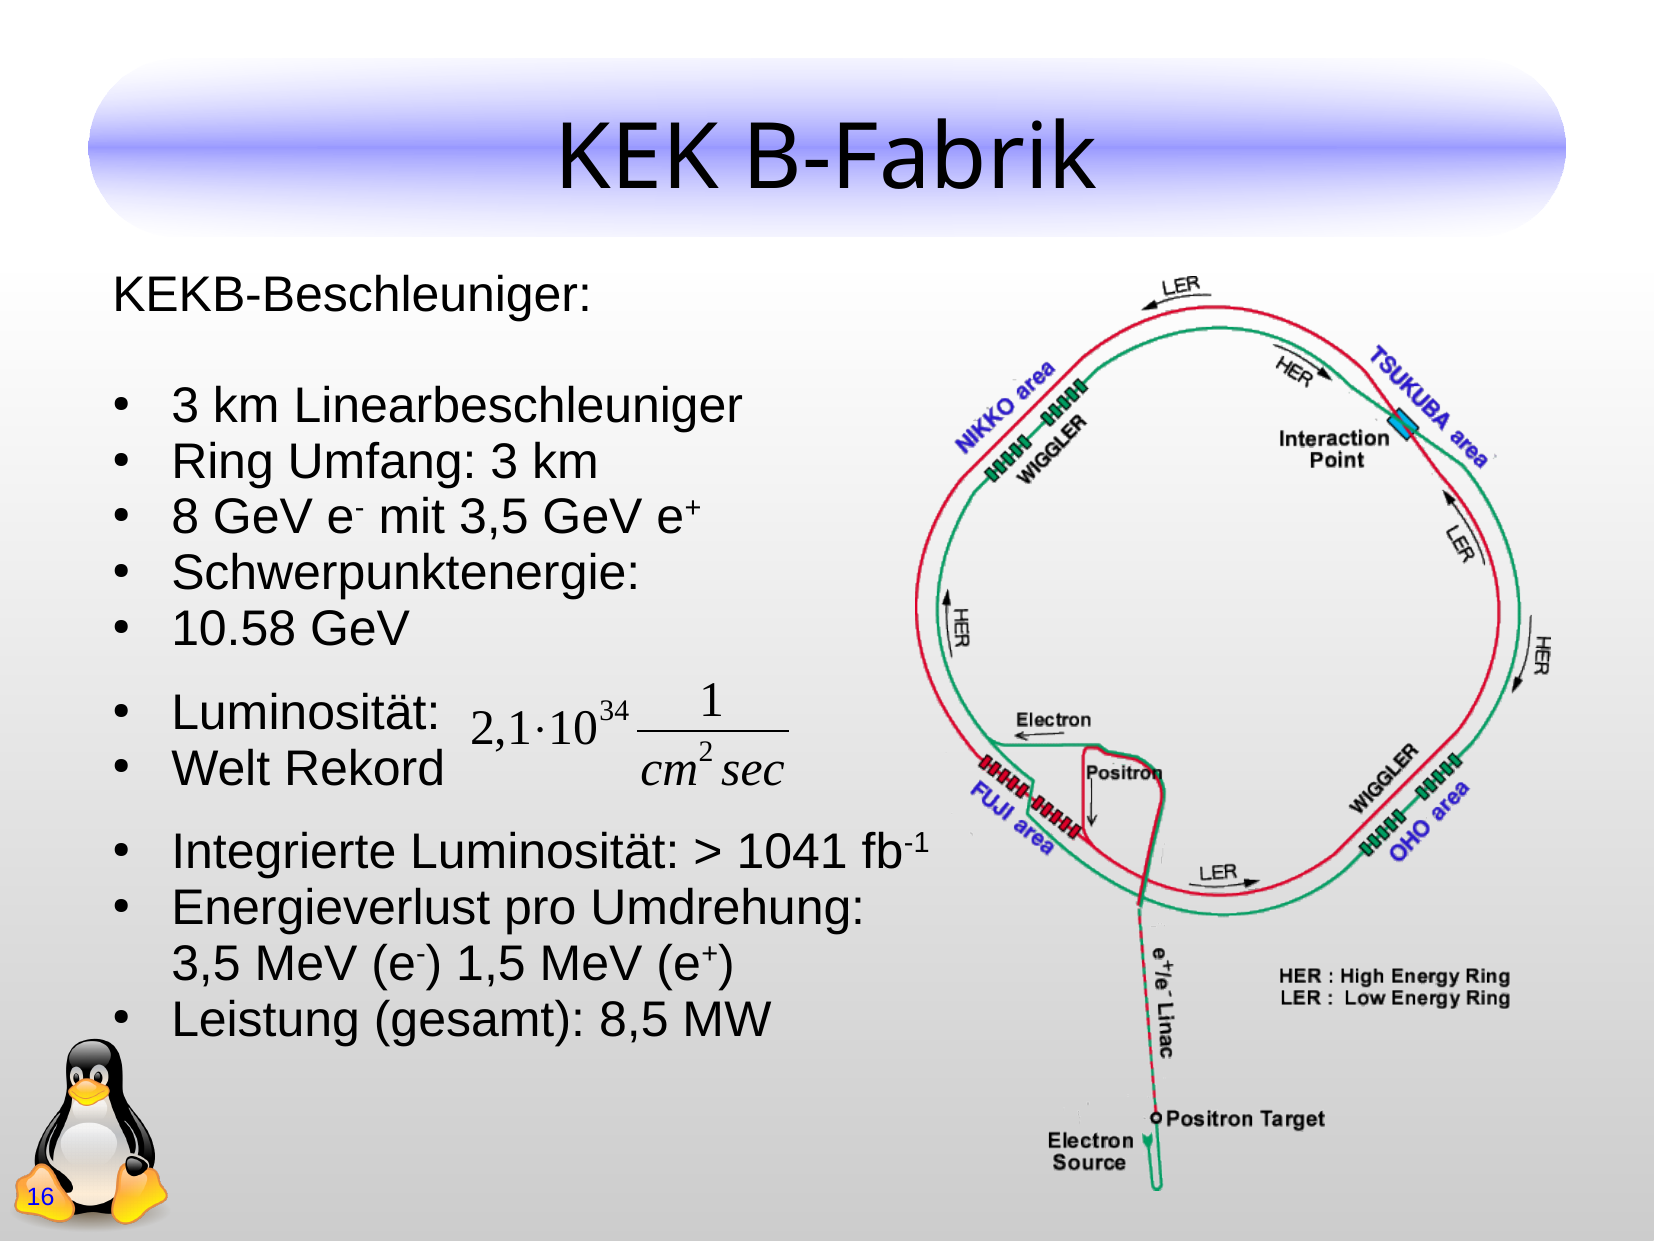

# KEK B-Fabrik
KEKB-Beschleuniger:
3 km Linearbeschleuniger
Ring Umfang: 3 km
8 GeV e- mit 3,5 GeV e+
Schwerpunktenergie:
10.58 GeV
Luminosität:
Welt Rekord
Integrierte Luminosität: > 1041 fb-1
Energieverlust pro Umdrehung: 3,5 MeV (e-) 1,5 MeV (e+)
Leistung (gesamt): 8,5 MW